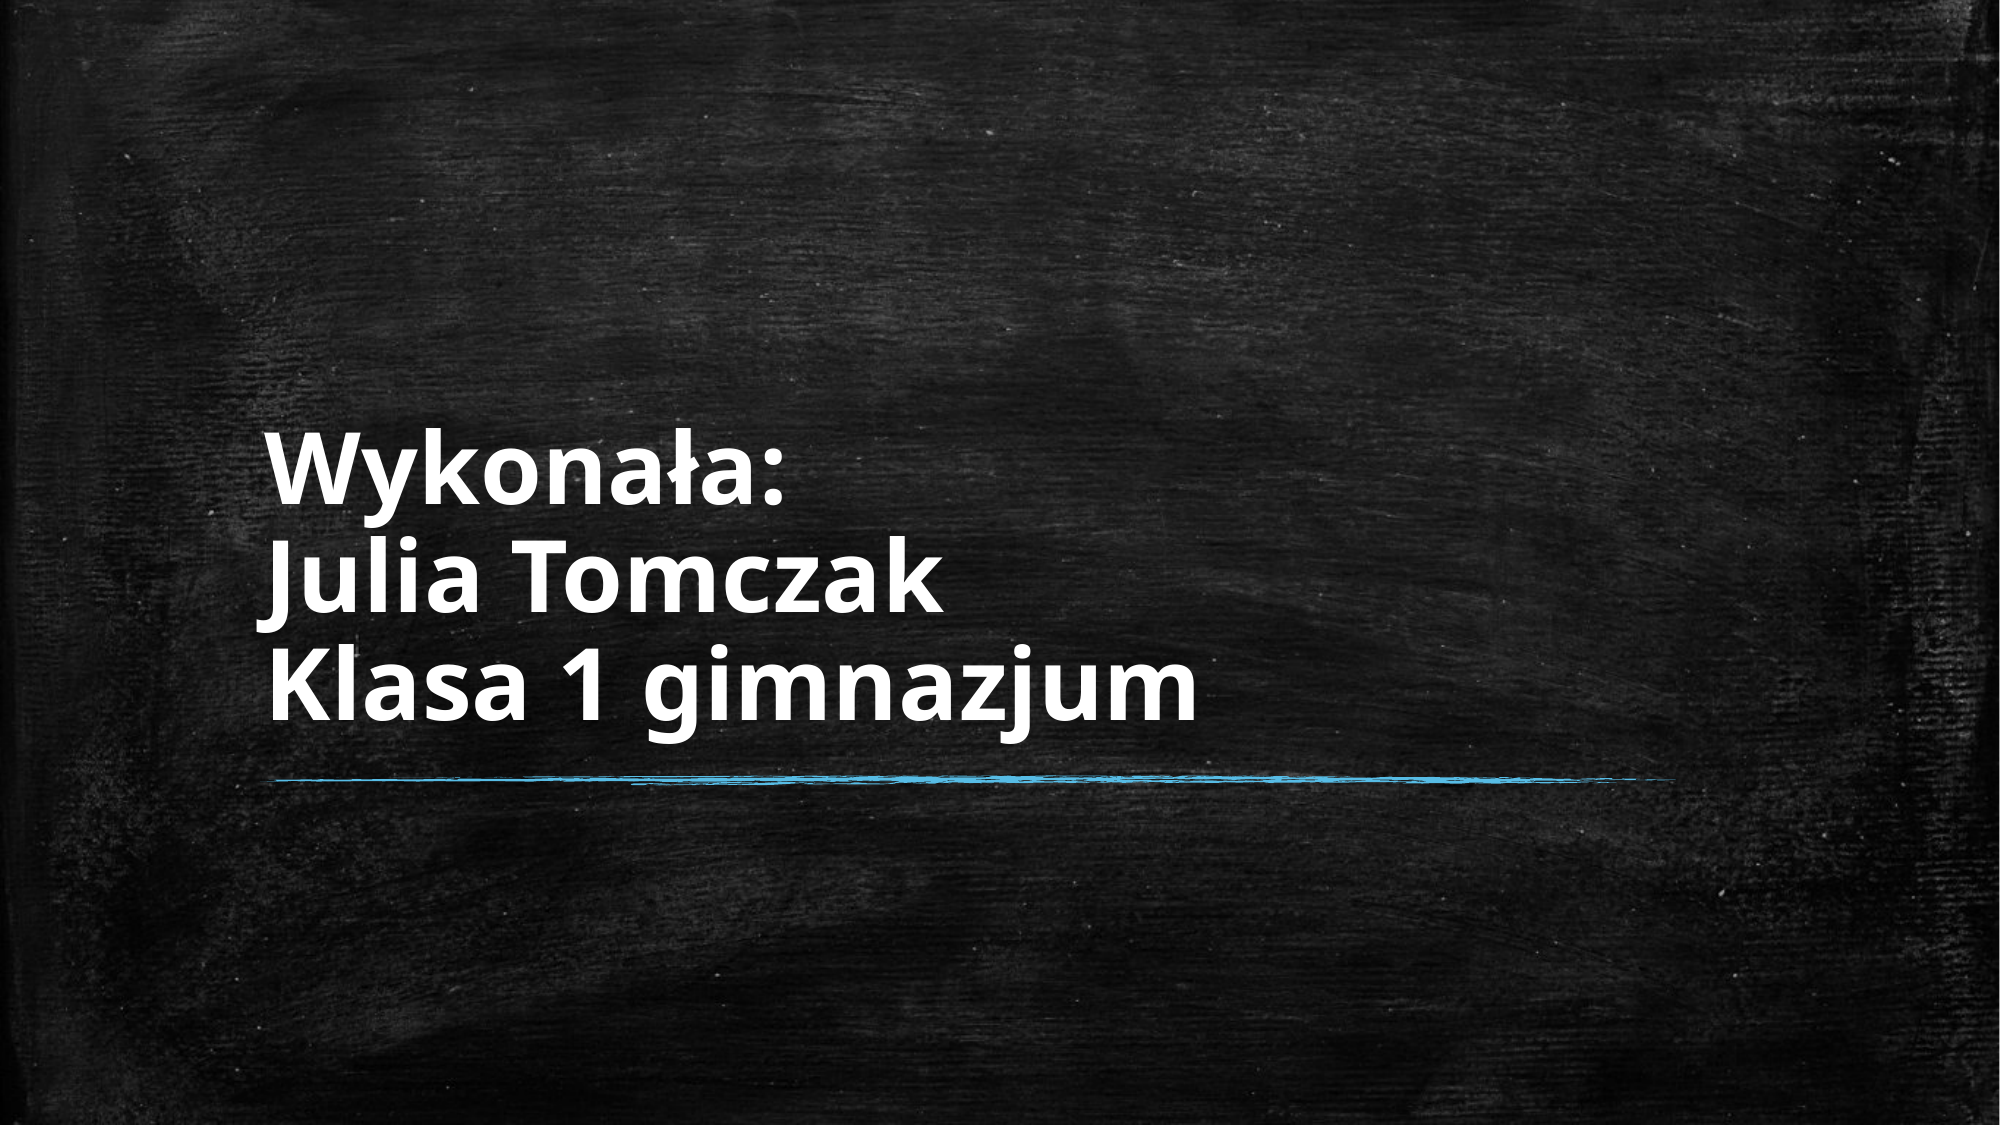

# Wykonała: Julia Tomczak Klasa 1 gimnazjum